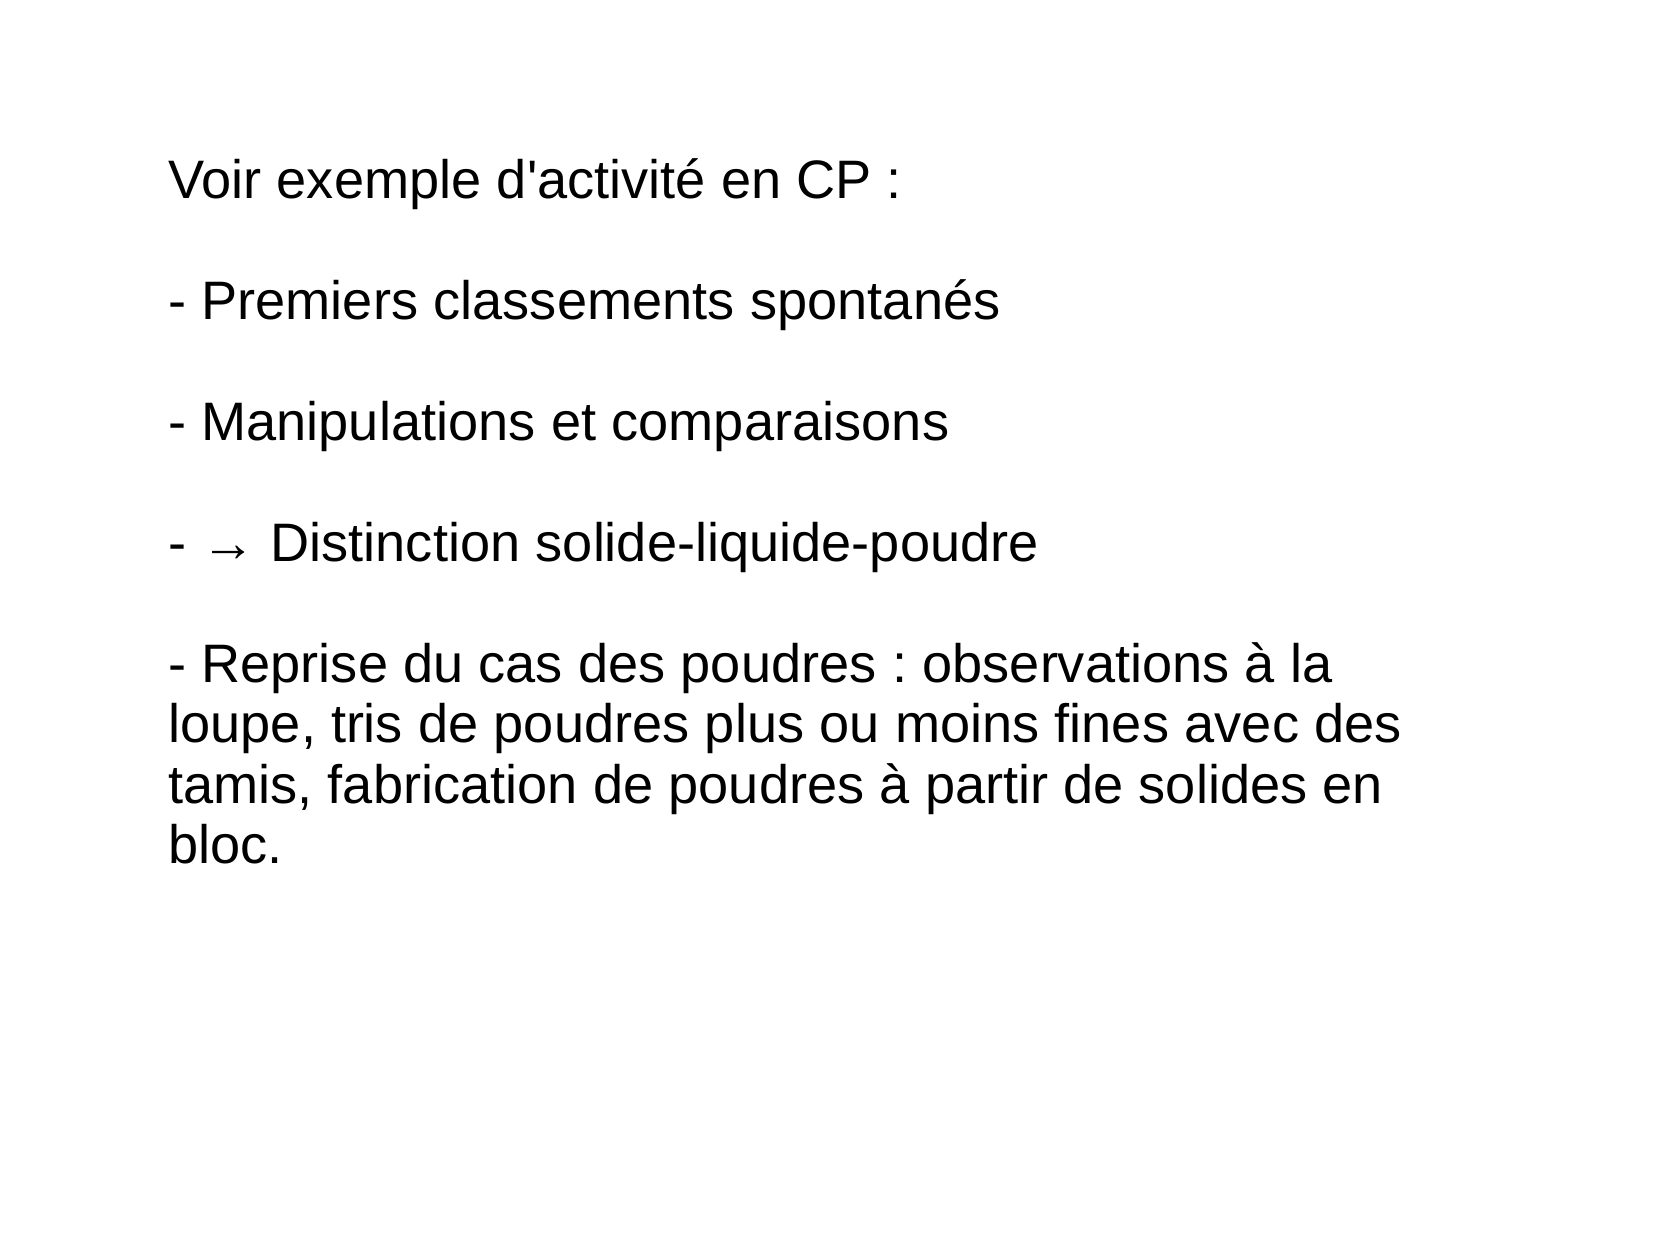

Voir exemple d'activité en CP :
- Premiers classements spontanés
- Manipulations et comparaisons
- → Distinction solide-liquide-poudre
- Reprise du cas des poudres : observations à la loupe, tris de poudres plus ou moins fines avec des tamis, fabrication de poudres à partir de solides en bloc.